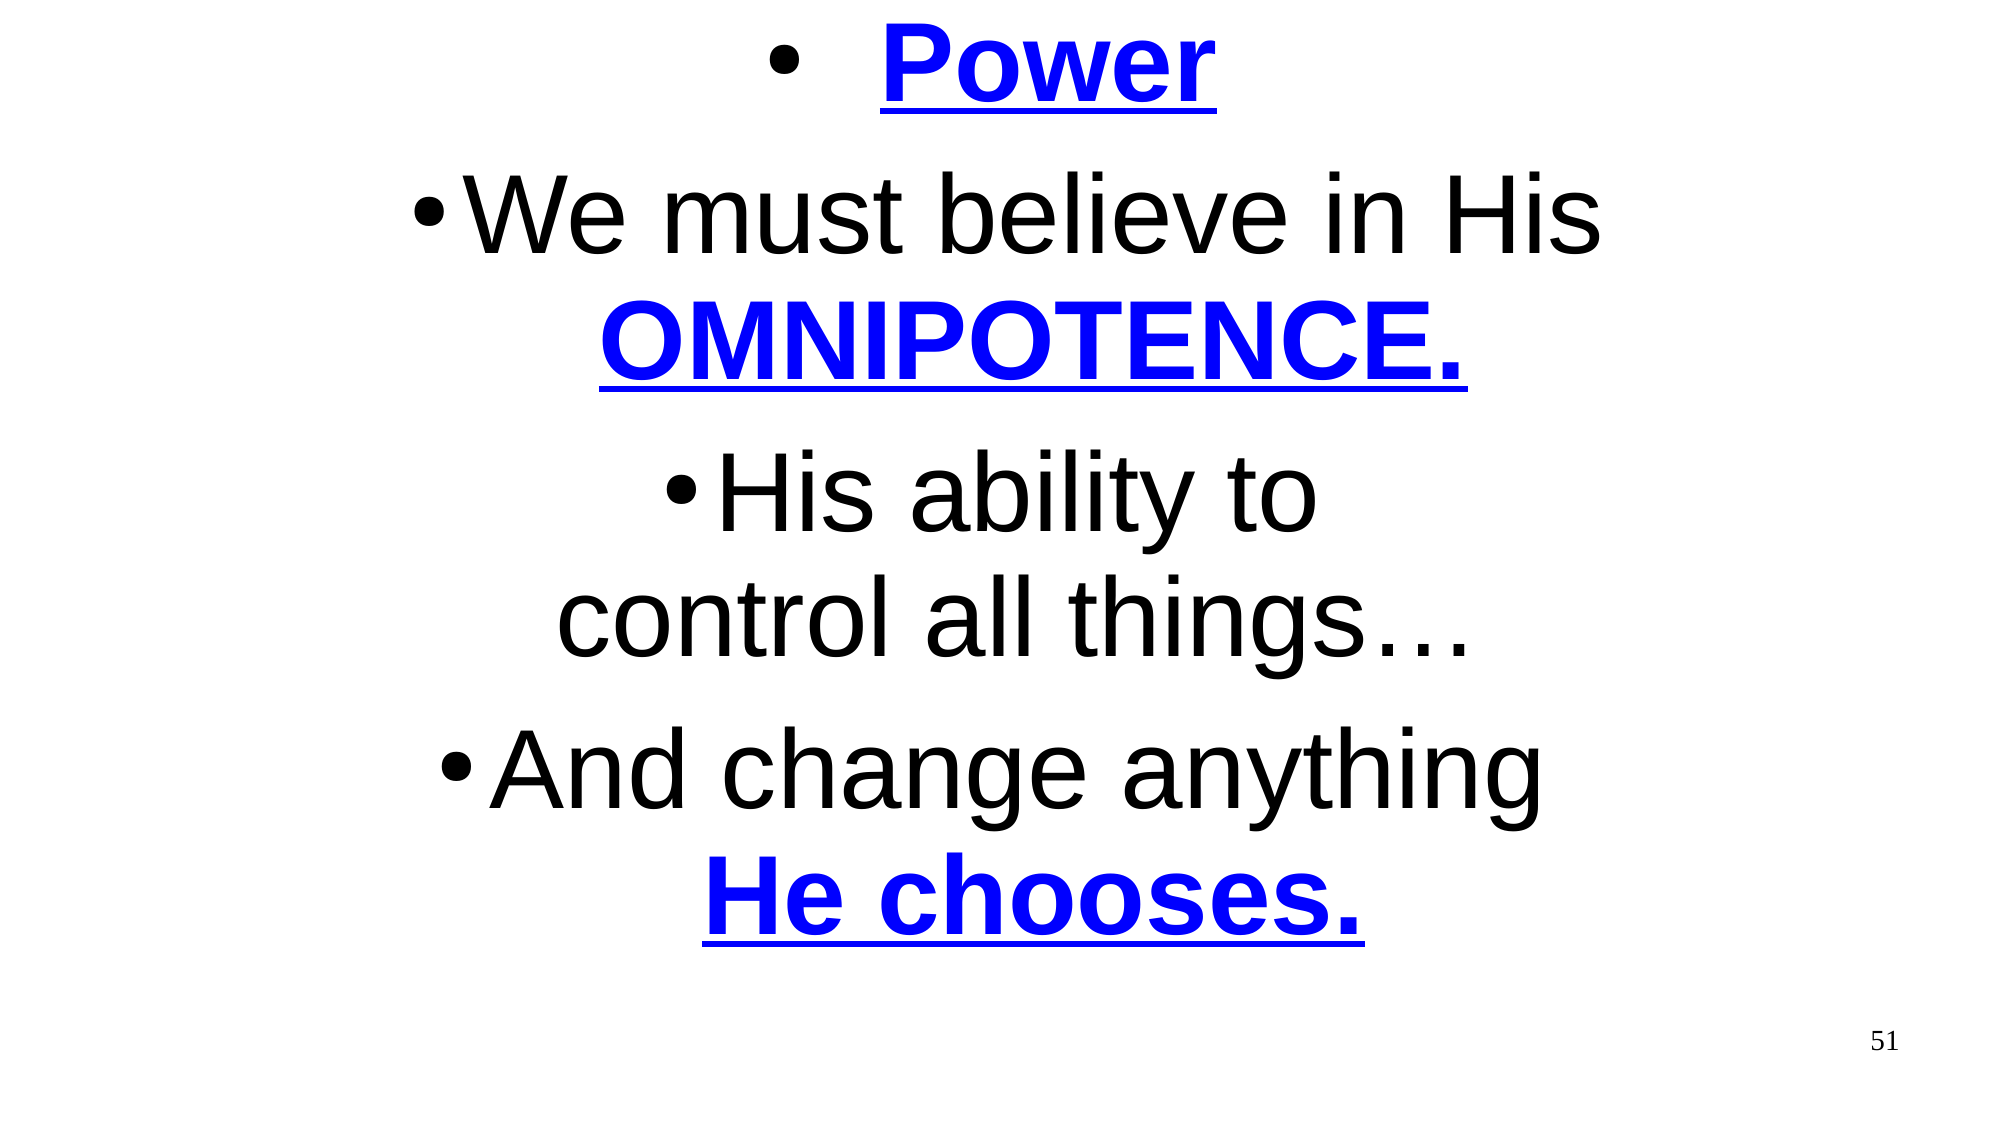

# Power
We must believe in His
OMNIPOTENCE.
His ability to
control all things…
And change anything
He chooses.
51